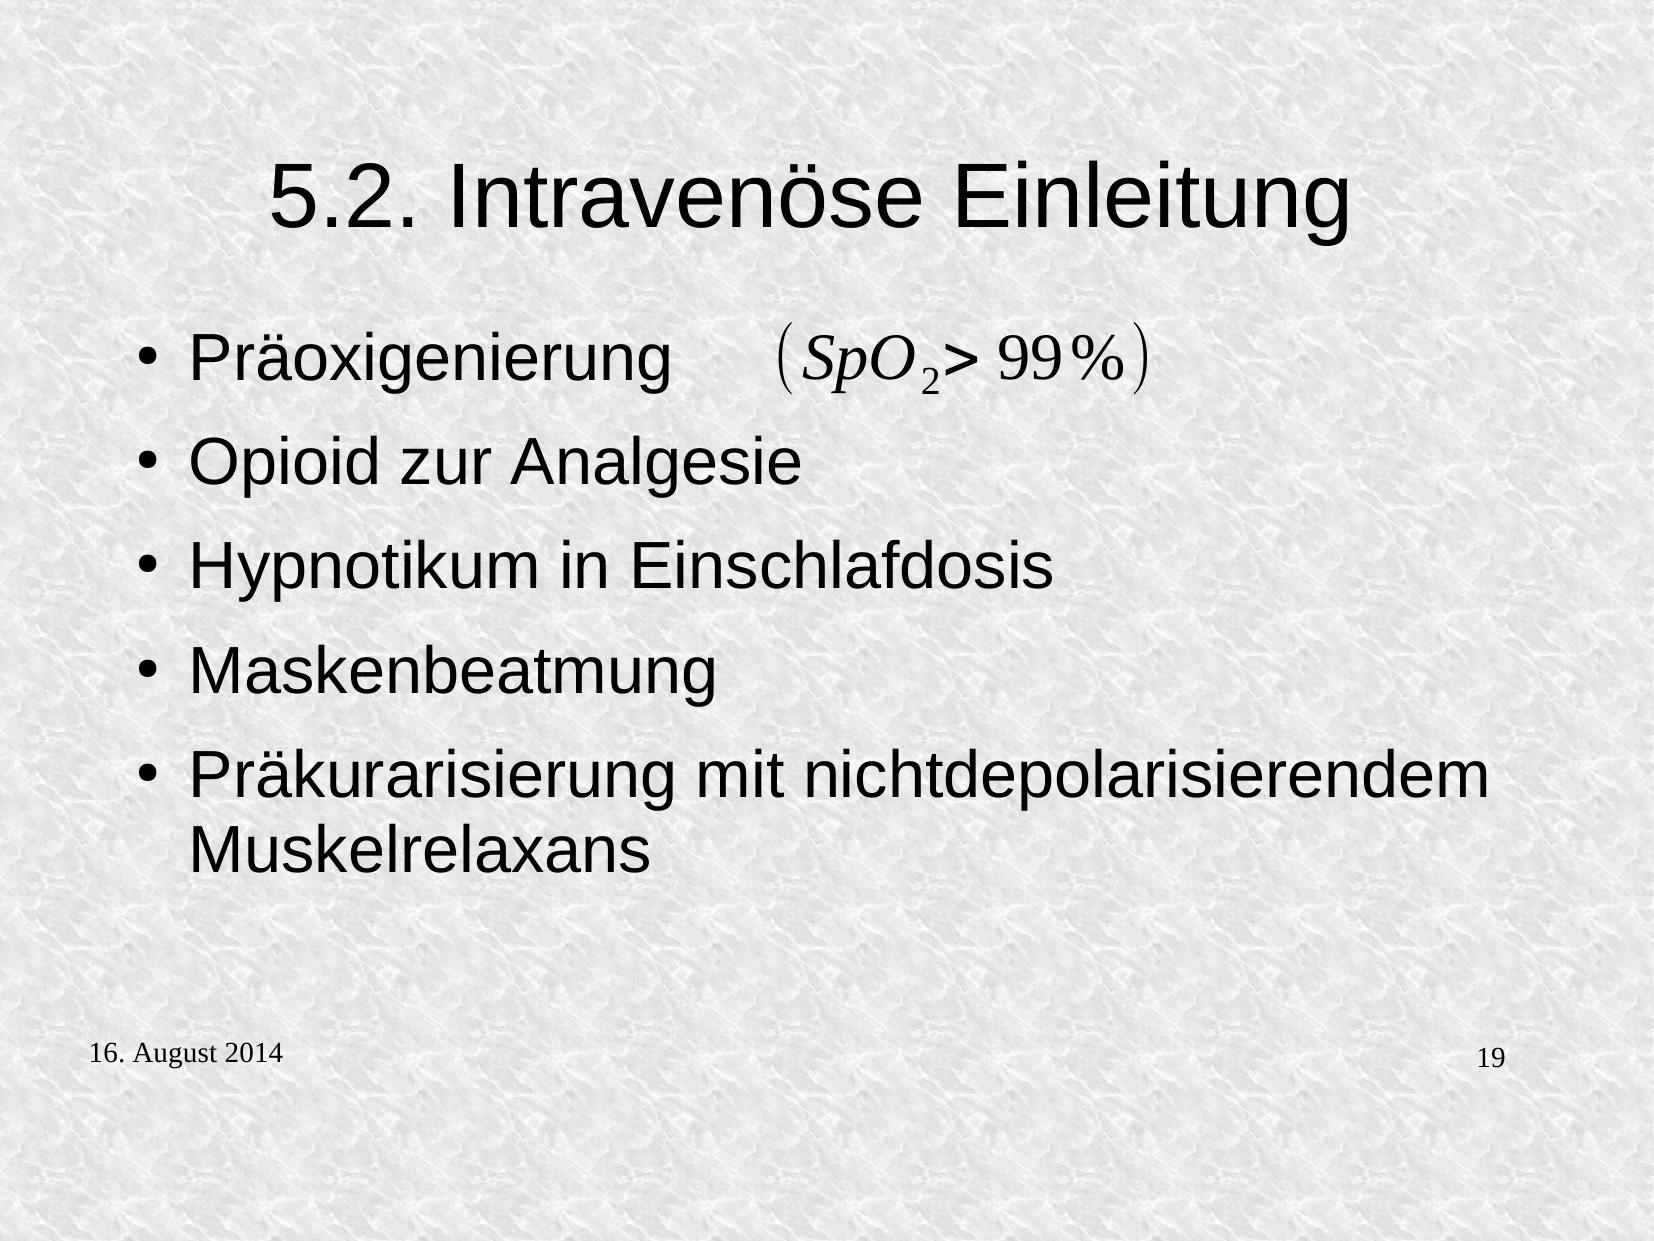

# 5.2. Intravenöse Einleitung
Präoxigenierung
Opioid zur Analgesie
Hypnotikum in Einschlafdosis
Maskenbeatmung
Präkurarisierung mit nichtdepolarisierendem Muskelrelaxans
16. August 2014
19